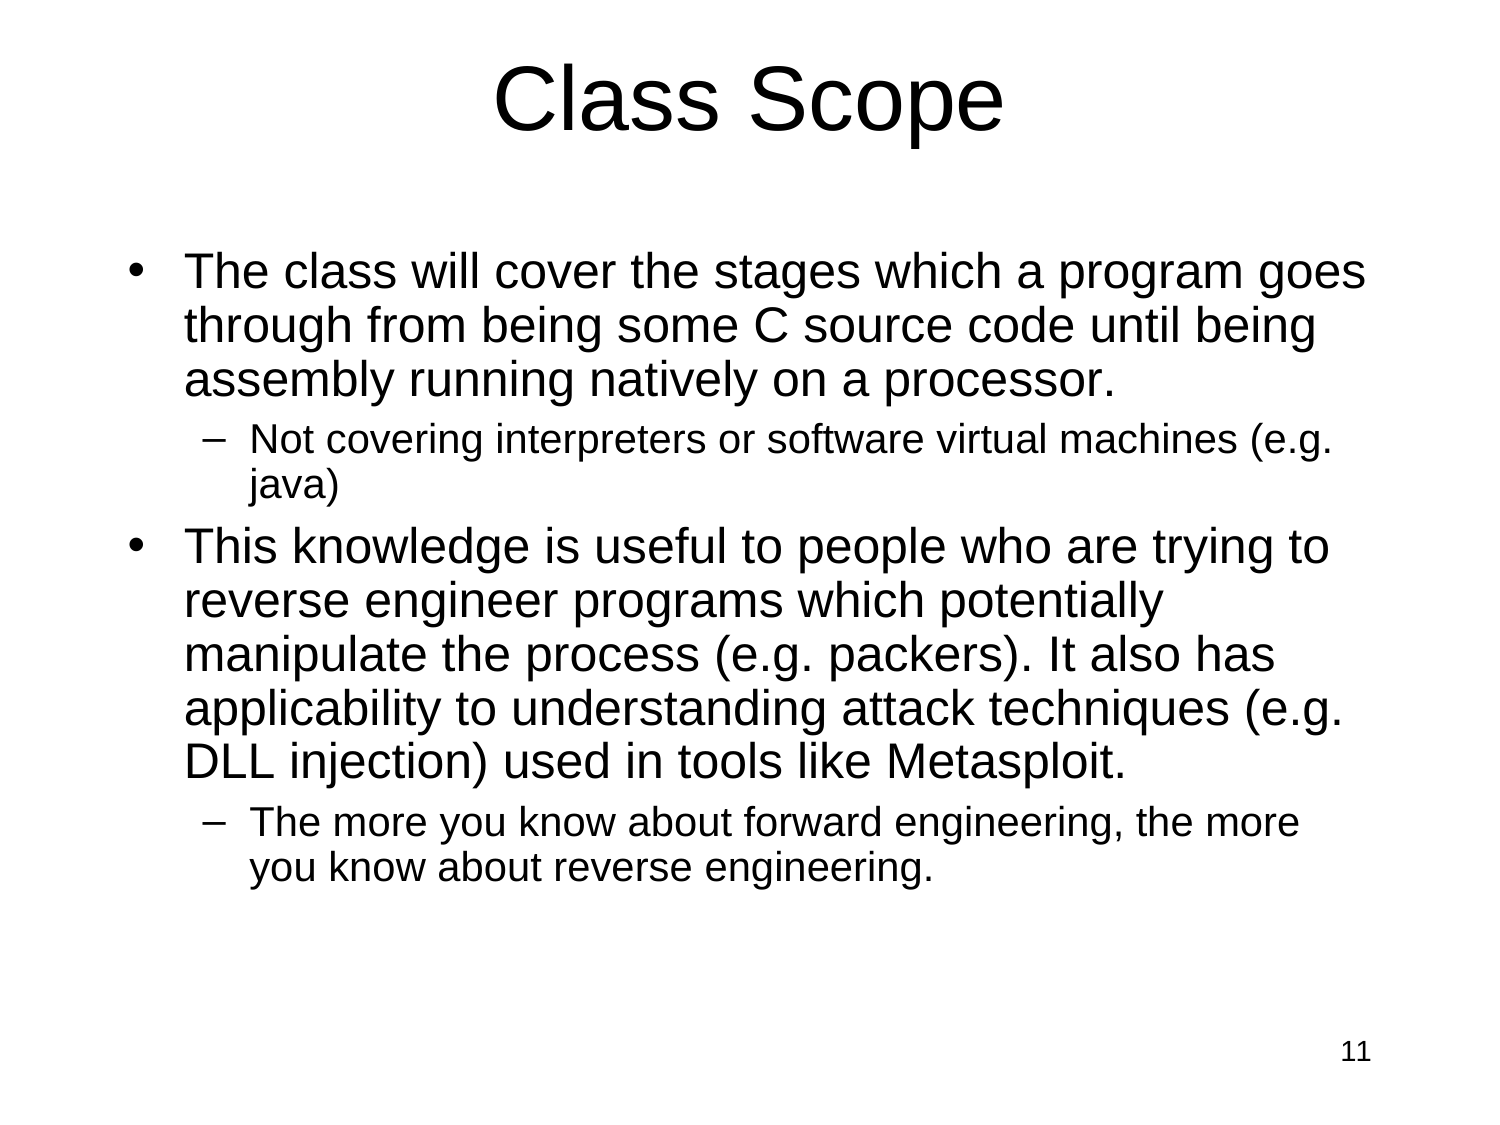

# Class Scope
The class will cover the stages which a program goes through from being some C source code until being assembly running natively on a processor.
Not covering interpreters or software virtual machines (e.g. java)
This knowledge is useful to people who are trying to reverse engineer programs which potentially manipulate the process (e.g. packers). It also has applicability to understanding attack techniques (e.g. DLL injection) used in tools like Metasploit.
The more you know about forward engineering, the more you know about reverse engineering.
11